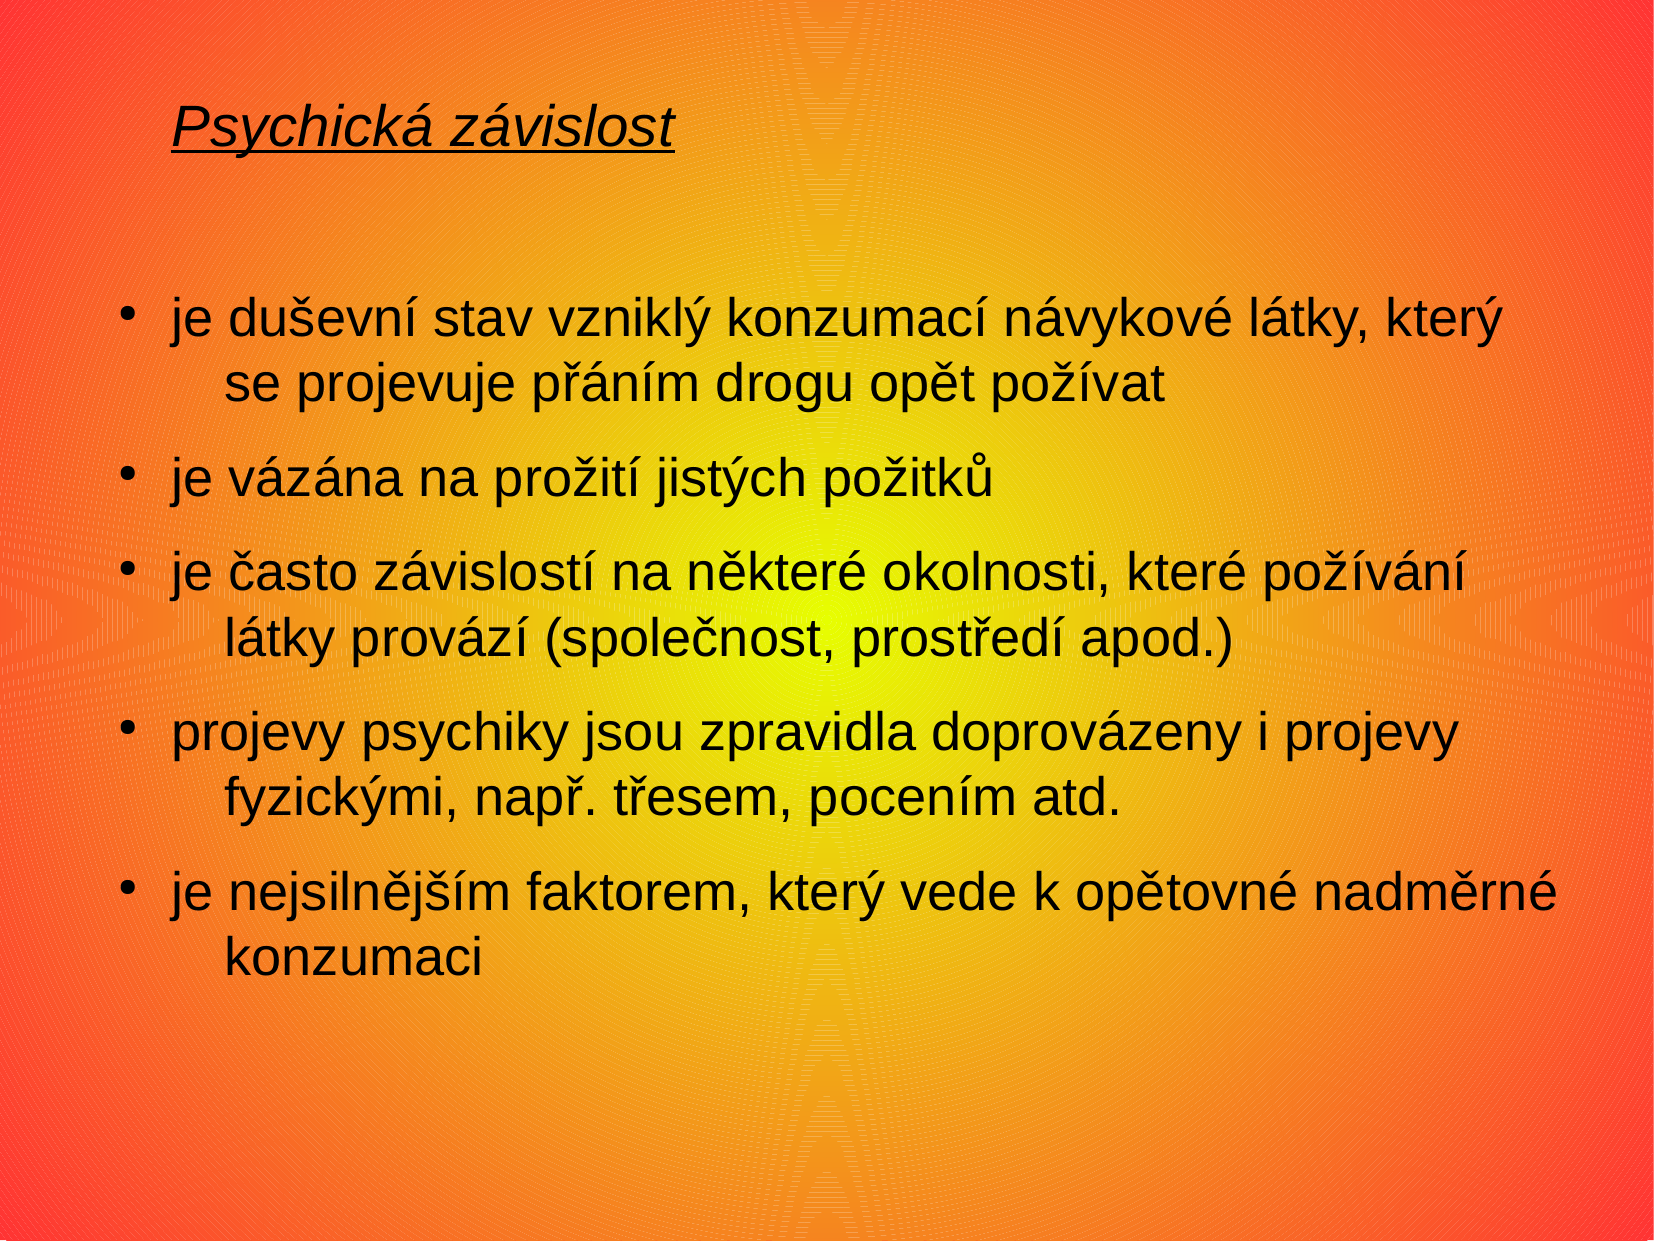

# Psychická závislost
je duševní stav vzniklý konzumací návykové látky, který se projevuje přáním drogu opět požívat
je vázána na prožití jistých požitků
je často závislostí na některé okolnosti, které požívání látky provází (společnost, prostředí apod.)
projevy psychiky jsou zpravidla doprovázeny i projevy fyzickými, např. třesem, pocením atd.
je nejsilnějším faktorem, který vede k opětovné nadměrné konzumaci